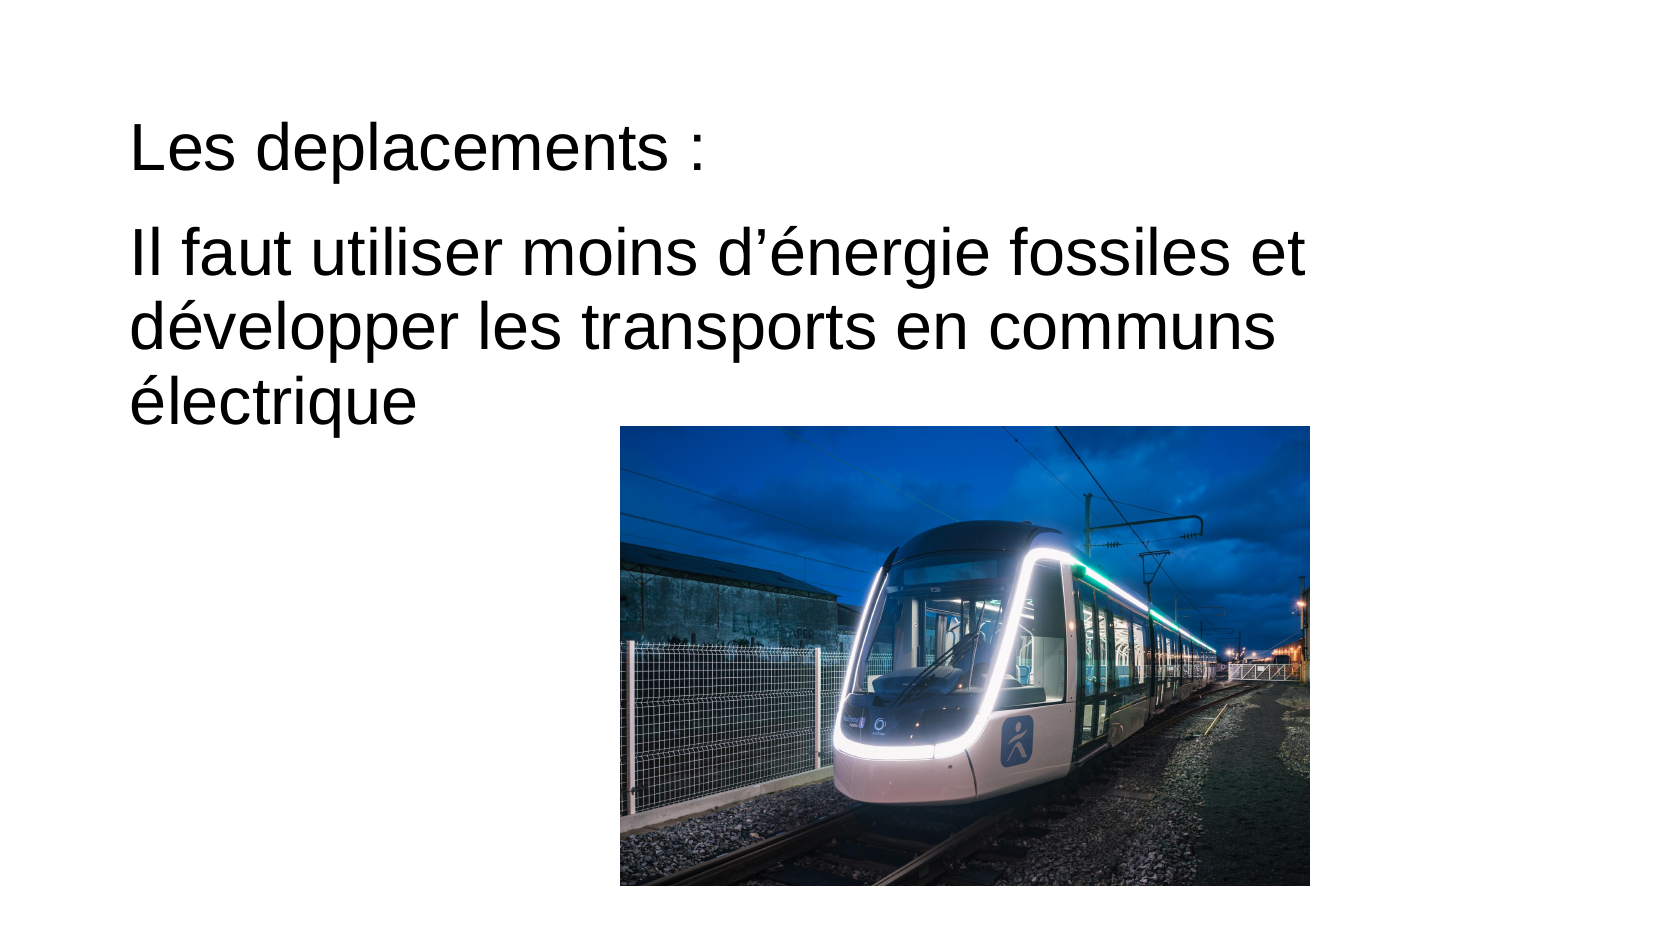

# Les deplacements :
Il faut utiliser moins d’énergie fossiles et développer les transports en communs électrique